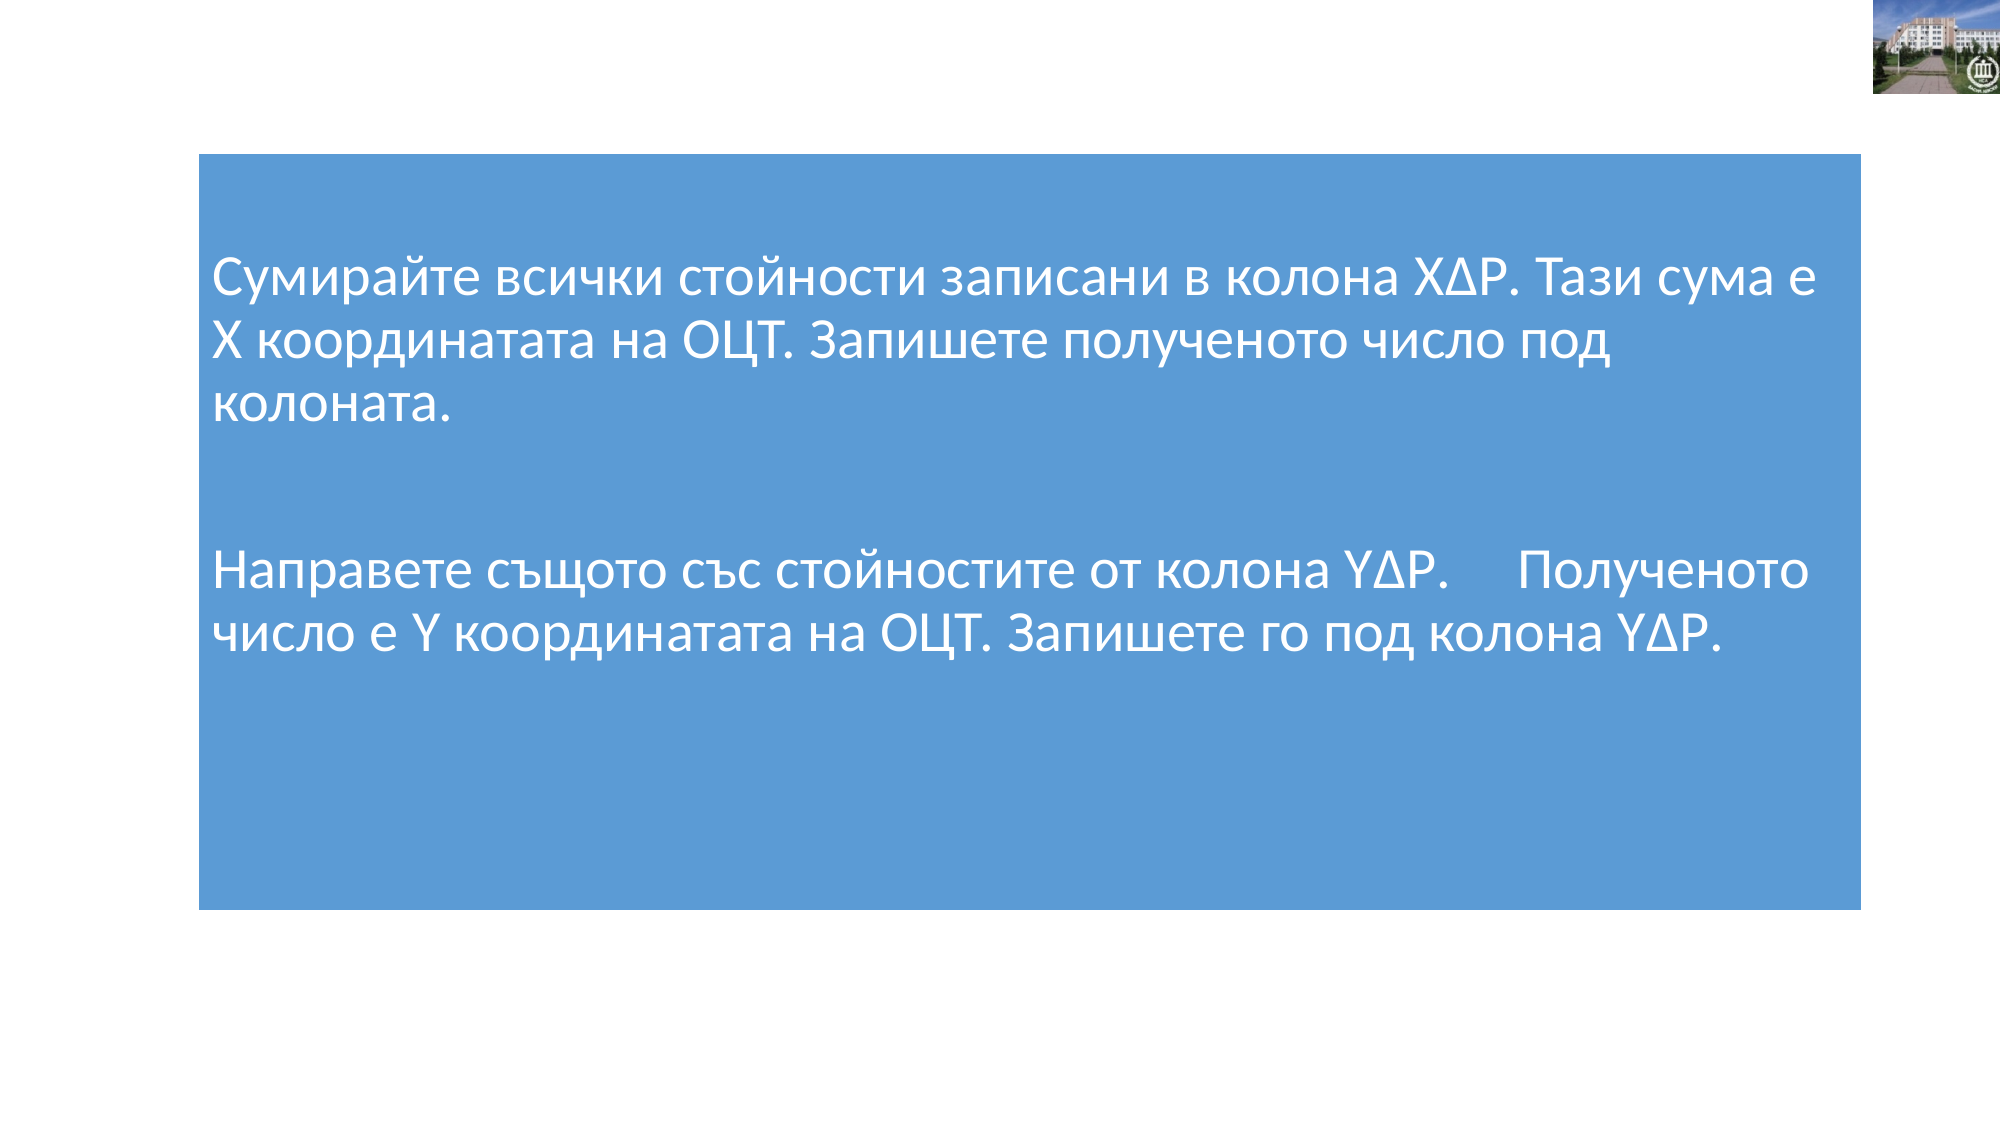

# Сумирайте всички стойности записани в колона X∆P. Тази сума е Х координатата на ОЦТ. Запишете полученото число под колоната.
Направете същото със стойностите от колона Y∆P. Полученото число е Y координатата на ОЦТ. Запишете го под колона Y∆P.